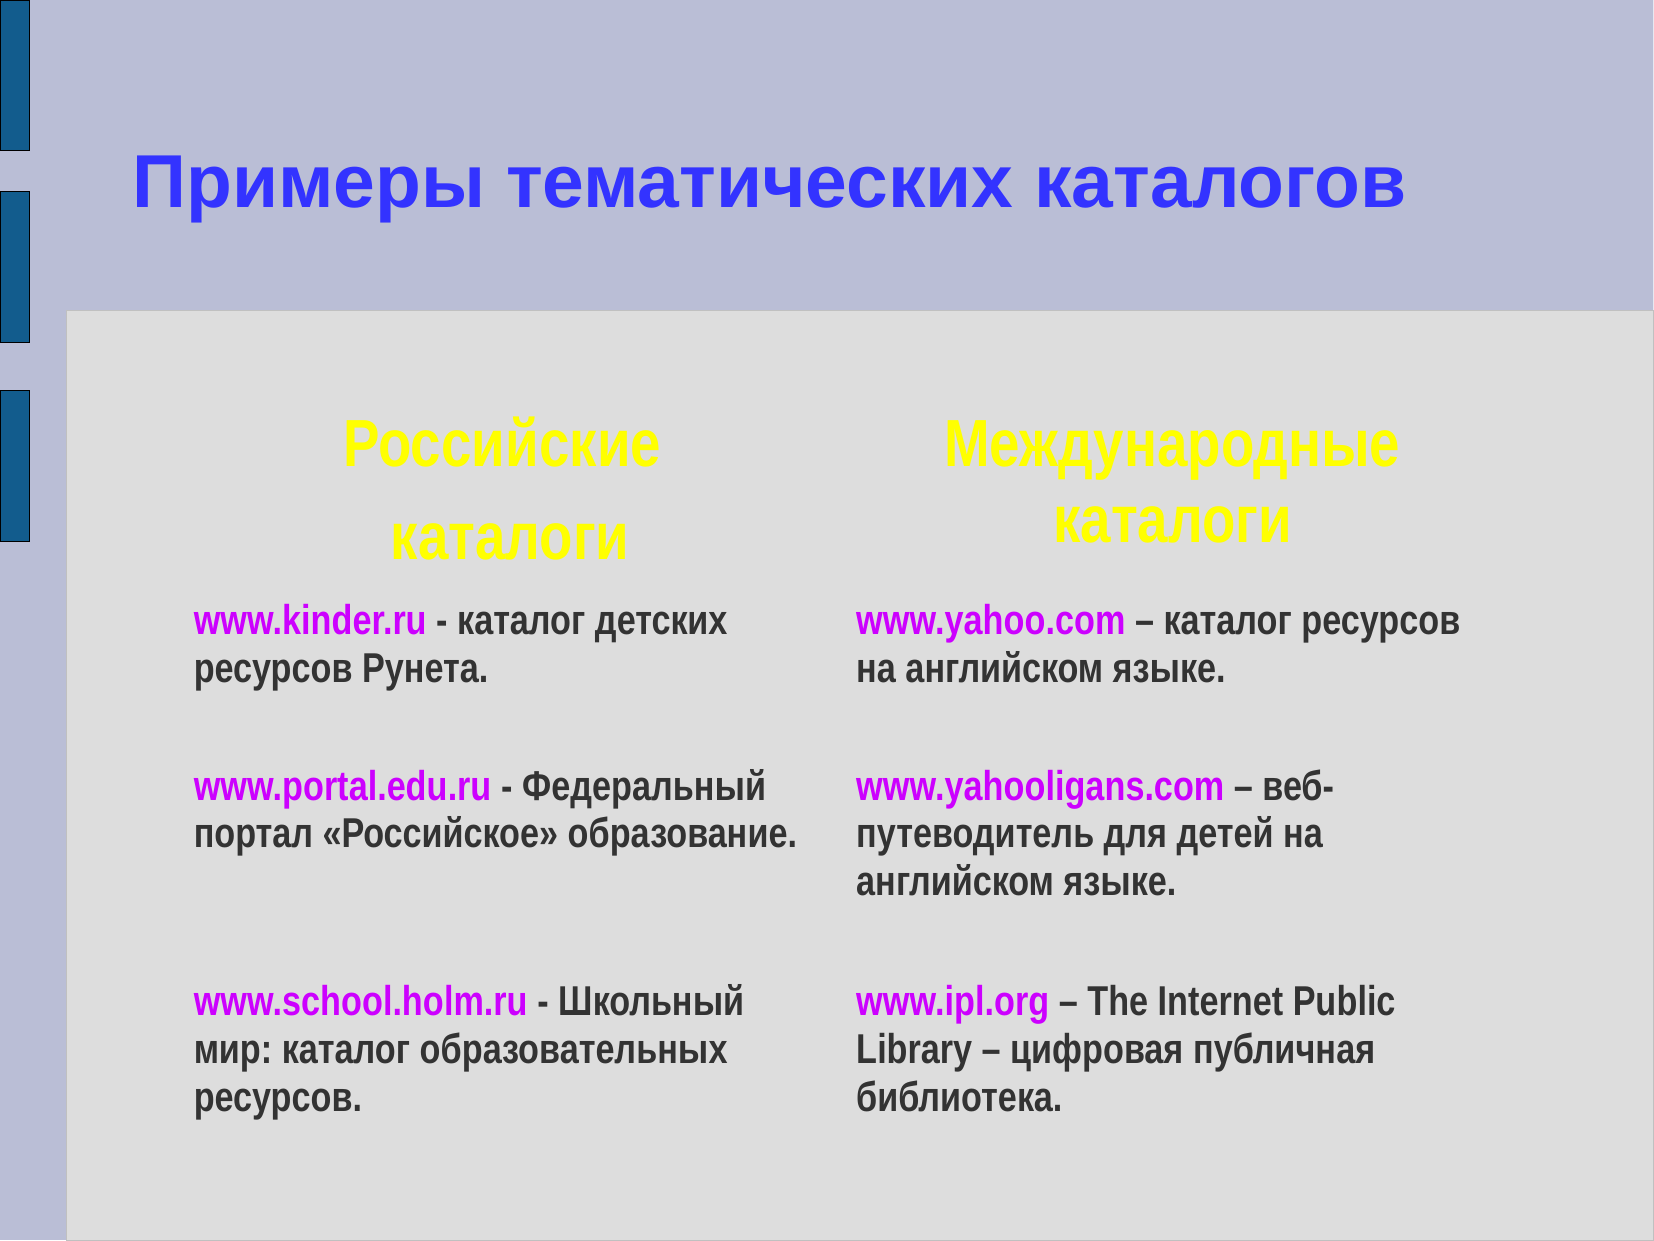

Примеры тематических каталогов
| Российские каталоги | Международные каталоги |
| --- | --- |
| www.kinder.ru - каталог детских ресурсов Рунета. | www.yahoo.com – каталог ресурсов на английском языке. |
| www.portal.edu.ru - Федеральный портал «Российское» образование. | www.yahooligans.com – веб-путеводитель для детей на английском языке. |
| www.school.holm.ru - Школьный мир: каталог образовательных ресурсов. | www.ipl.org – The Internet Public Library – цифровая публичная библиотека. |